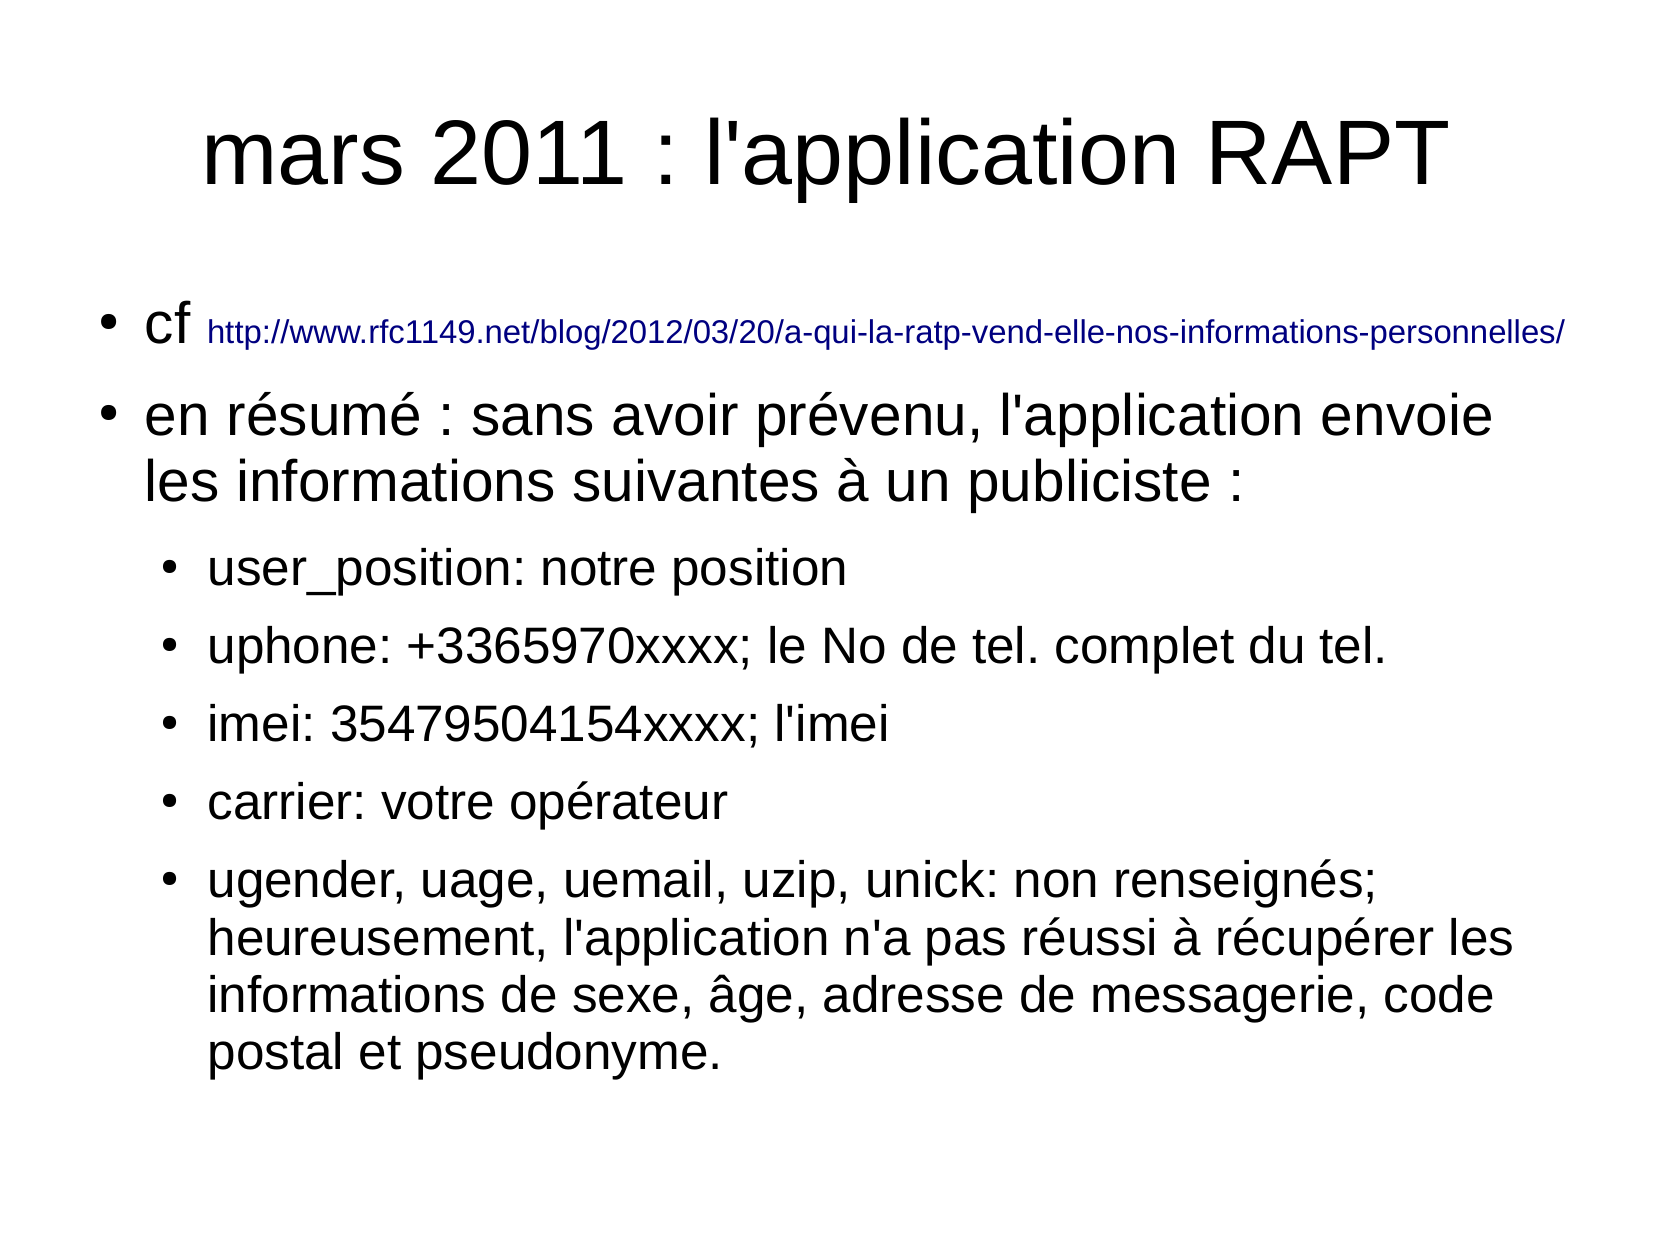

# mars 2011 : l'application RAPT
cf http://www.rfc1149.net/blog/2012/03/20/a-qui-la-ratp-vend-elle-nos-informations-personnelles/
en résumé : sans avoir prévenu, l'application envoie les informations suivantes à un publiciste :
user_position: notre position
uphone: +3365970xxxx; le No de tel. complet du tel.
imei: 35479504154xxxx; l'imei
carrier: votre opérateur
ugender, uage, uemail, uzip, unick: non renseignés; heureusement, l'application n'a pas réussi à récupérer les informations de sexe, âge, adresse de messagerie, code postal et pseudonyme.